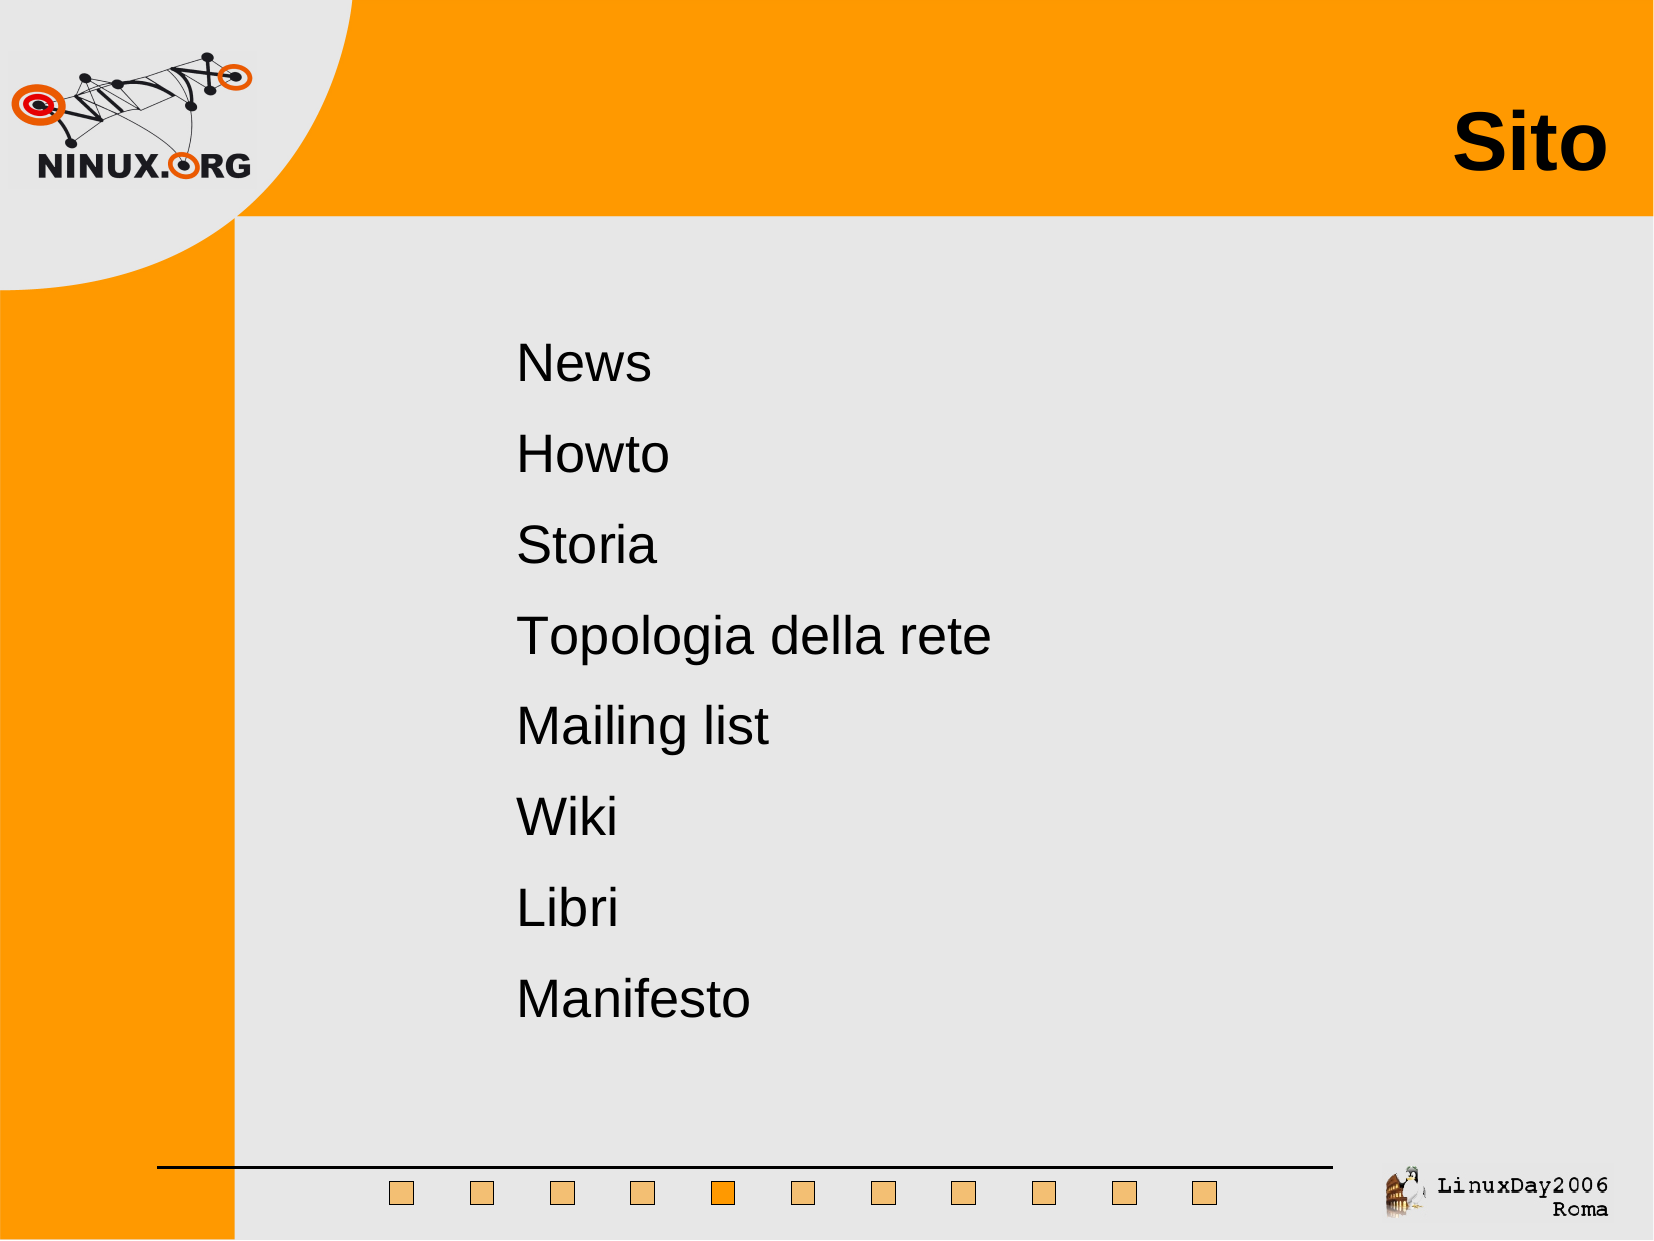

Sito
News
Howto
Storia
Topologia della rete
Mailing list
Wiki
Libri
Manifesto